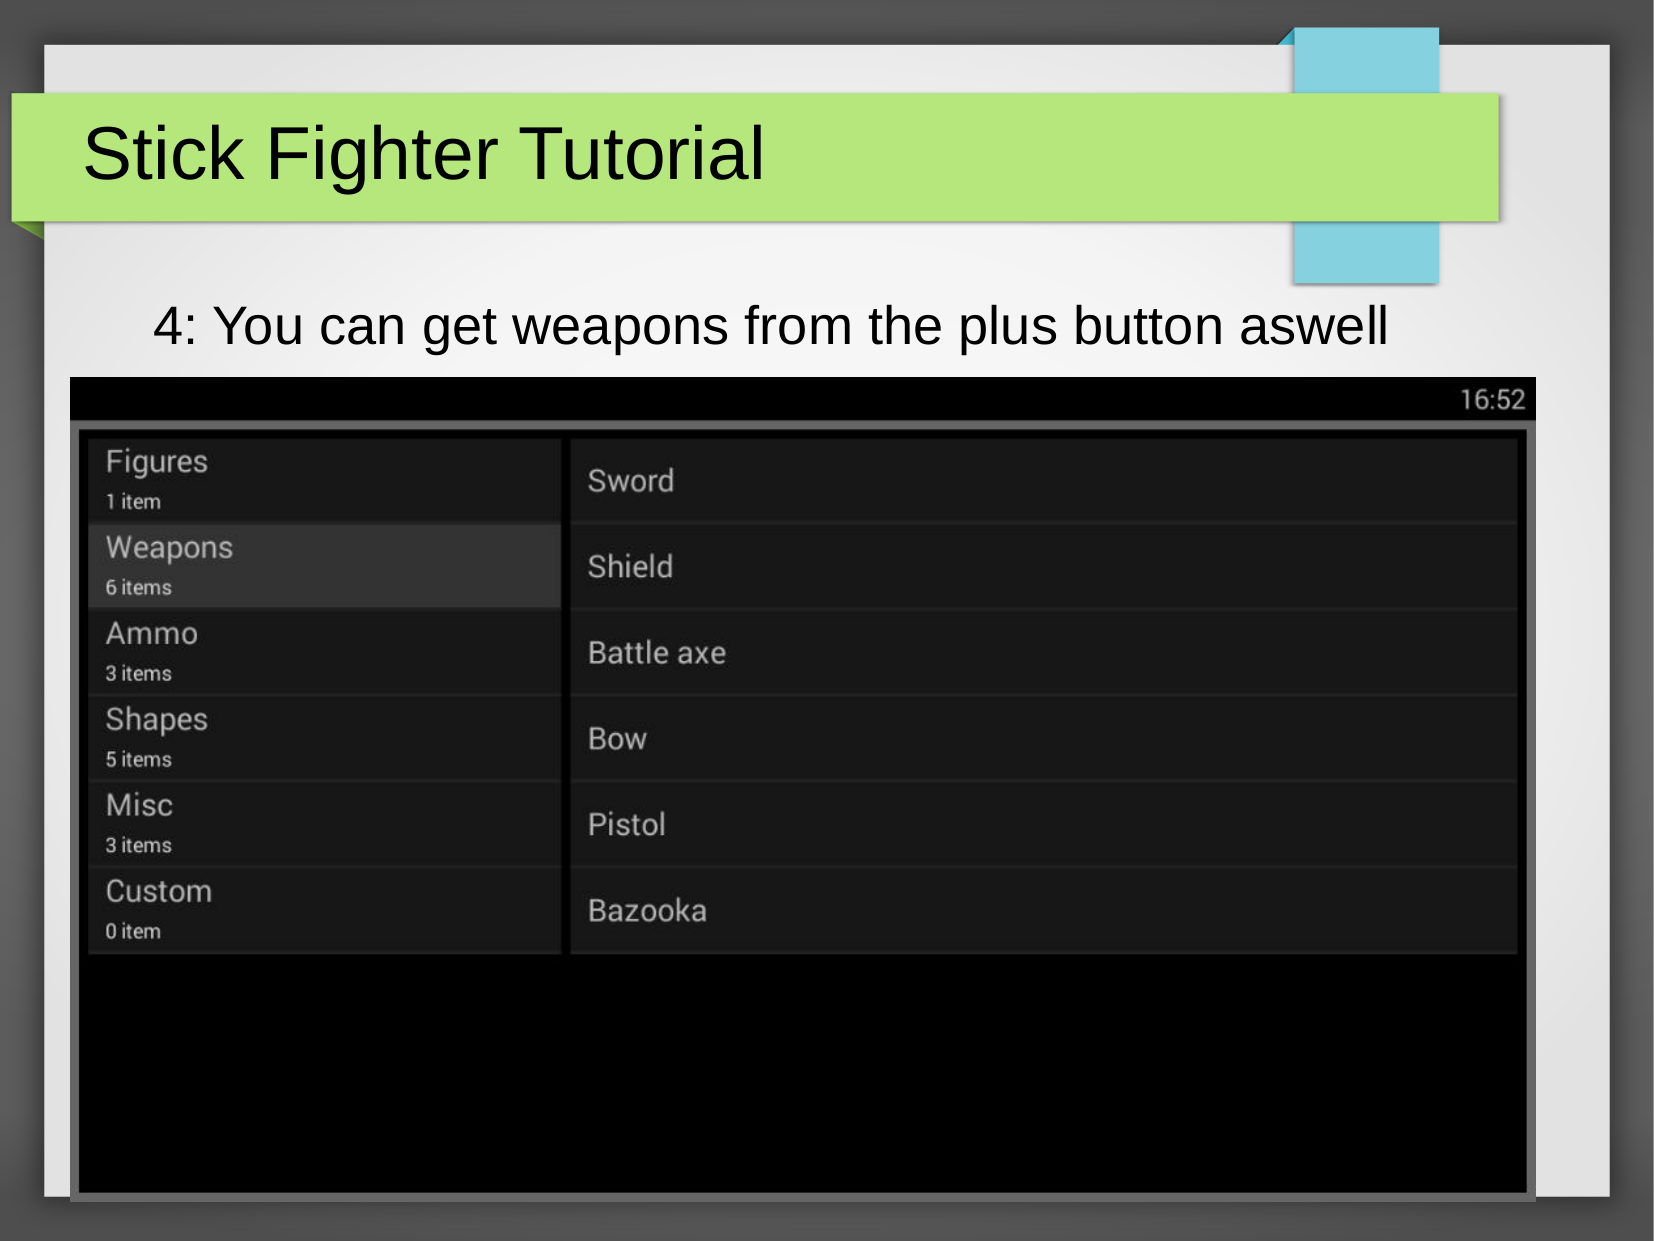

# Stick Fighter Tutorial
4: You can get weapons from the plus button aswell